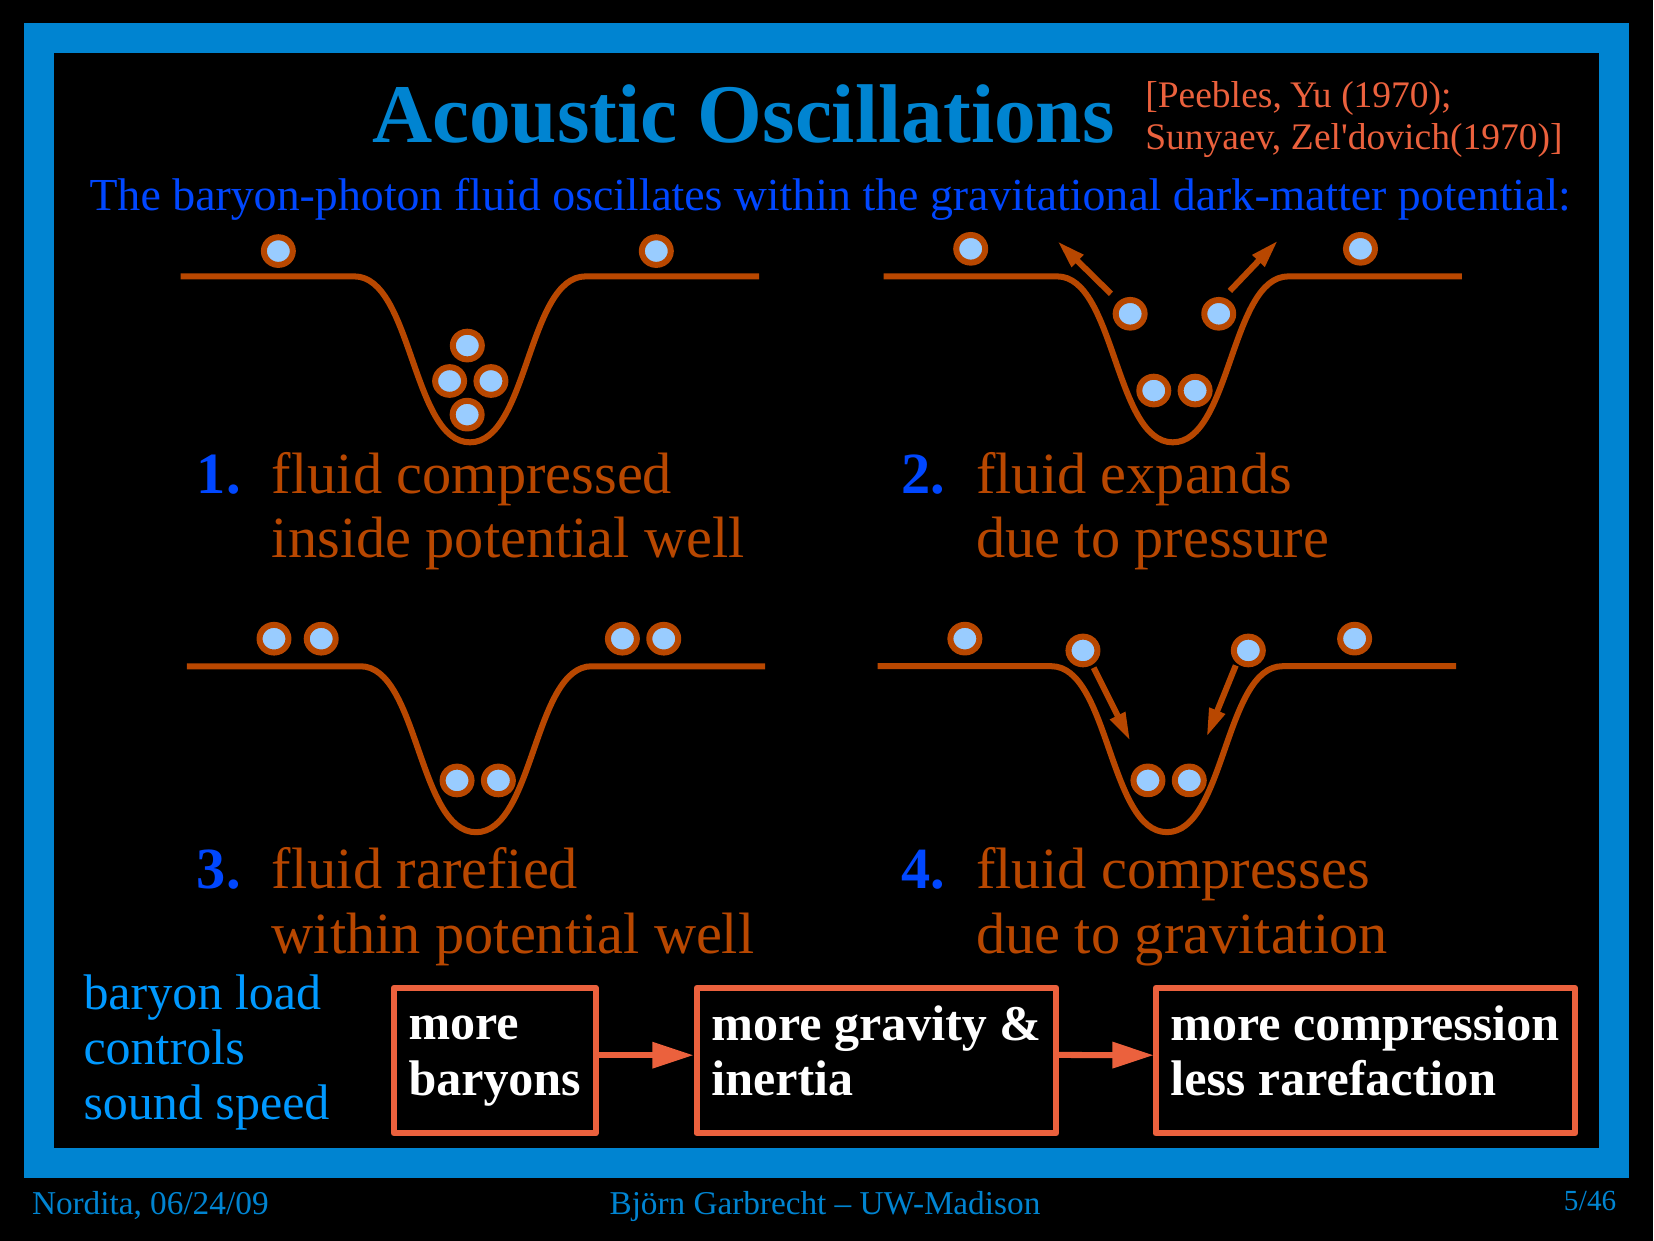

# Acoustic Oscillations
[Peebles, Yu (1970);
Sunyaev, Zel'dovich(1970)]
The baryon-photon fluid oscillates within the gravitational dark-matter potential:
2.	fluid expands
	due to pressure
1.	fluid compressed
	inside potential well
4.	fluid compresses
	due to gravitation
3.	fluid rarefied
	within potential well
baryon load
controls
sound speed
more
baryons
more gravity &
inertia
more compression
less rarefaction
Björn Garbrecht – UW-Madison
5